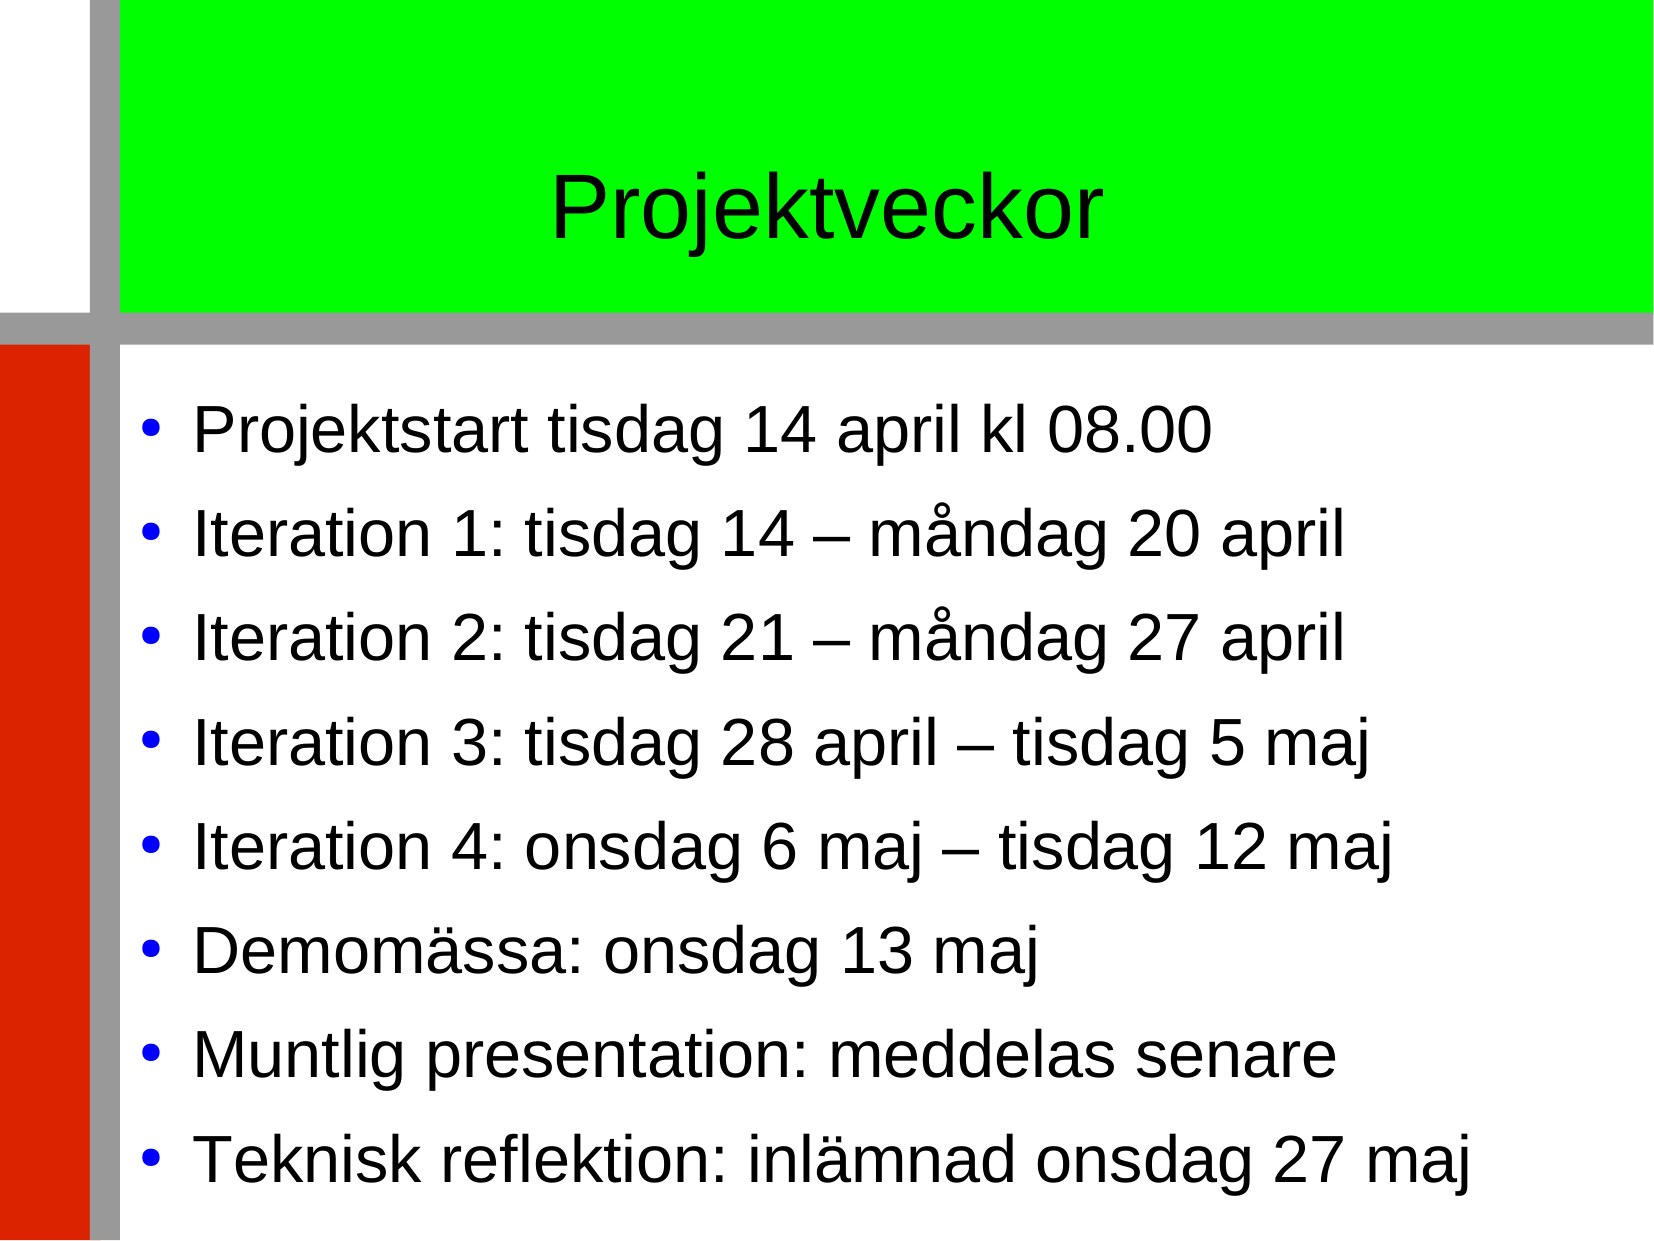

# Projektveckor
Projektstart tisdag 14 april kl 08.00
Iteration 1: tisdag 14 – måndag 20 april
Iteration 2: tisdag 21 – måndag 27 april
Iteration 3: tisdag 28 april – tisdag 5 maj
Iteration 4: onsdag 6 maj – tisdag 12 maj
Demomässa: onsdag 13 maj
Muntlig presentation: meddelas senare
Teknisk reflektion: inlämnad onsdag 27 maj